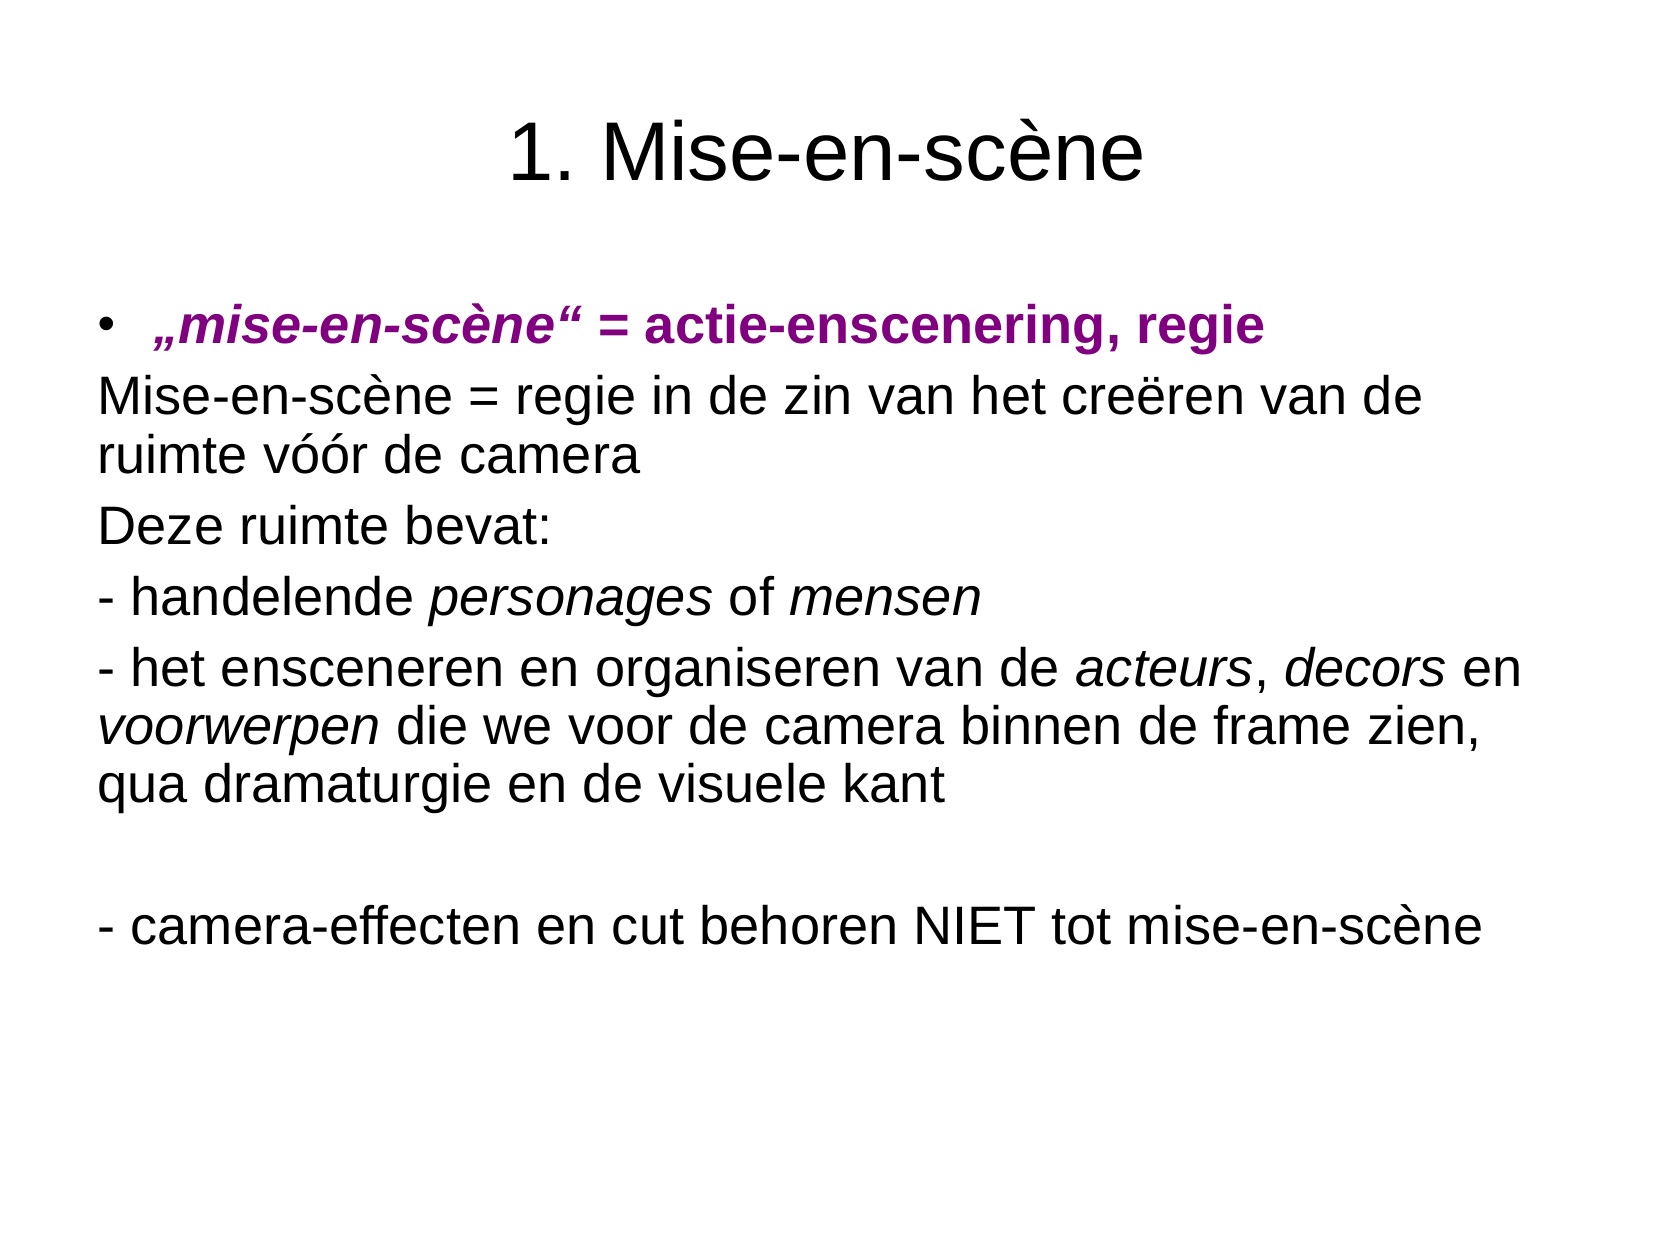

# 1. Mise-en-scène
„mise-en-scène“ = actie-enscenering, regie
Mise-en-scène = regie in de zin van het creëren van de ruimte vóór de camera
Deze ruimte bevat:
- handelende personages of mensen
- het ensceneren en organiseren van de acteurs, decors en voorwerpen die we voor de camera binnen de frame zien, qua dramaturgie en de visuele kant
- camera-effecten en cut behoren NIET tot mise-en-scène